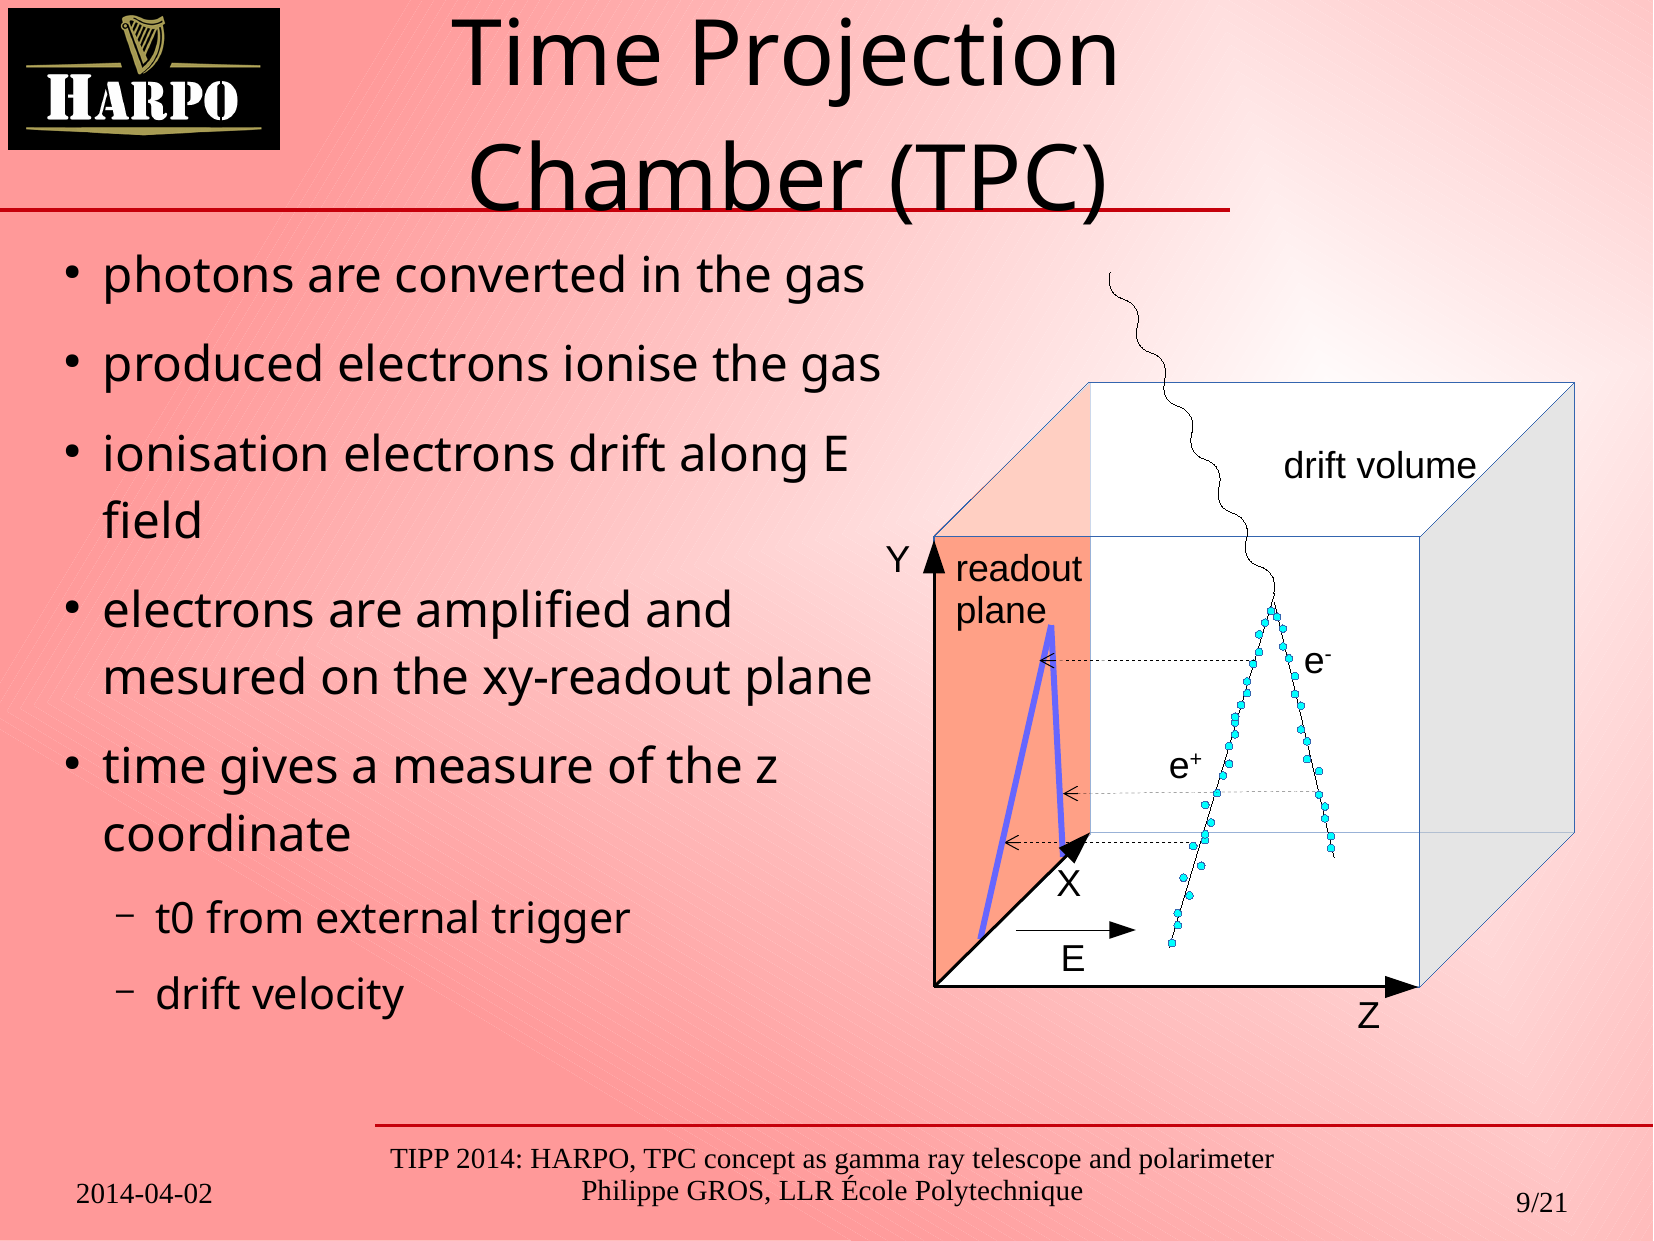

# Time Projection Chamber (TPC)
photons are converted in the gas
produced electrons ionise the gas
ionisation electrons drift along E field
electrons are amplified and mesured on the xy-readout plane
time gives a measure of the z coordinate
t0 from external trigger
drift velocity
drift volume
Y
readout plane
e-
e+
X
E
Z
Colloque Grands Instruments: HARPOPhilippe GROS
2014-04-02
9